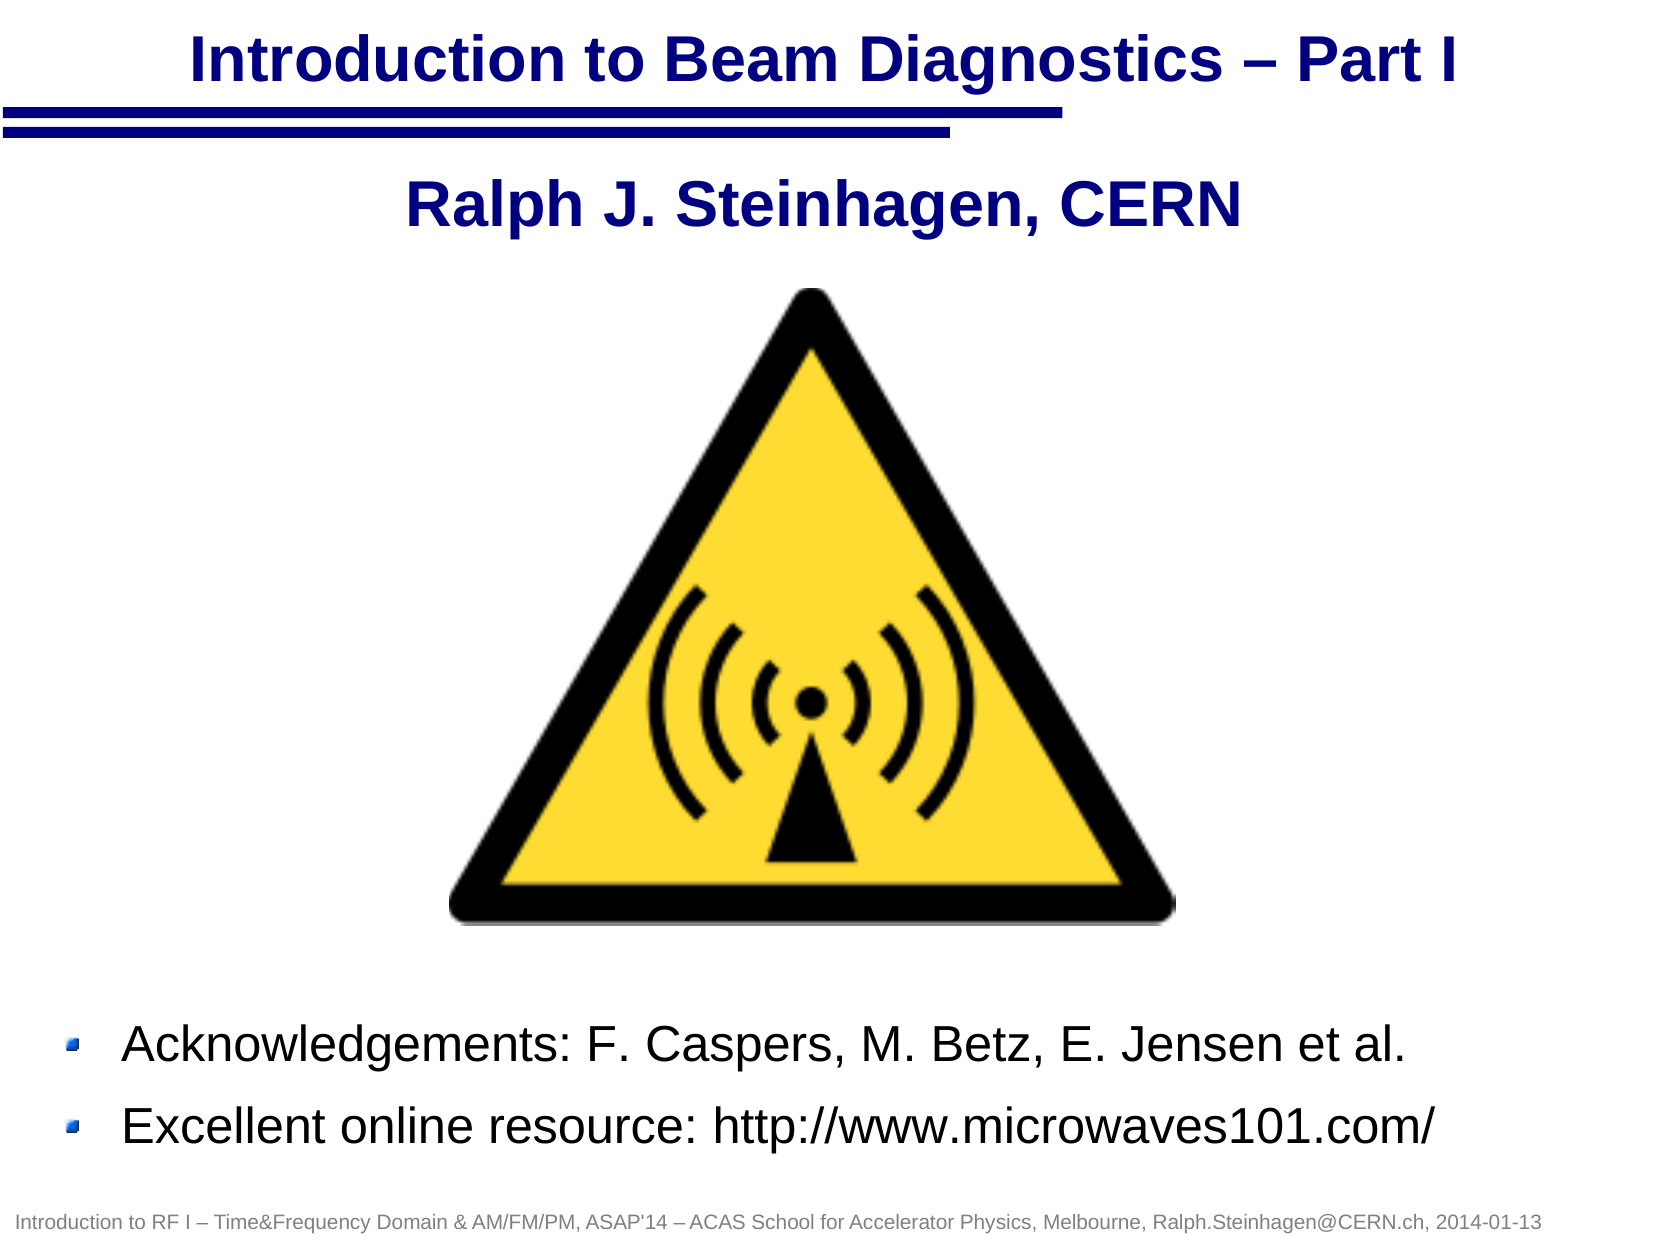

# Introduction to Beam Diagnostics – Part I Ralph J. Steinhagen, CERN
Acknowledgements: F. Caspers, M. Betz, E. Jensen et al.
Excellent online resource: http://www.microwaves101.com/